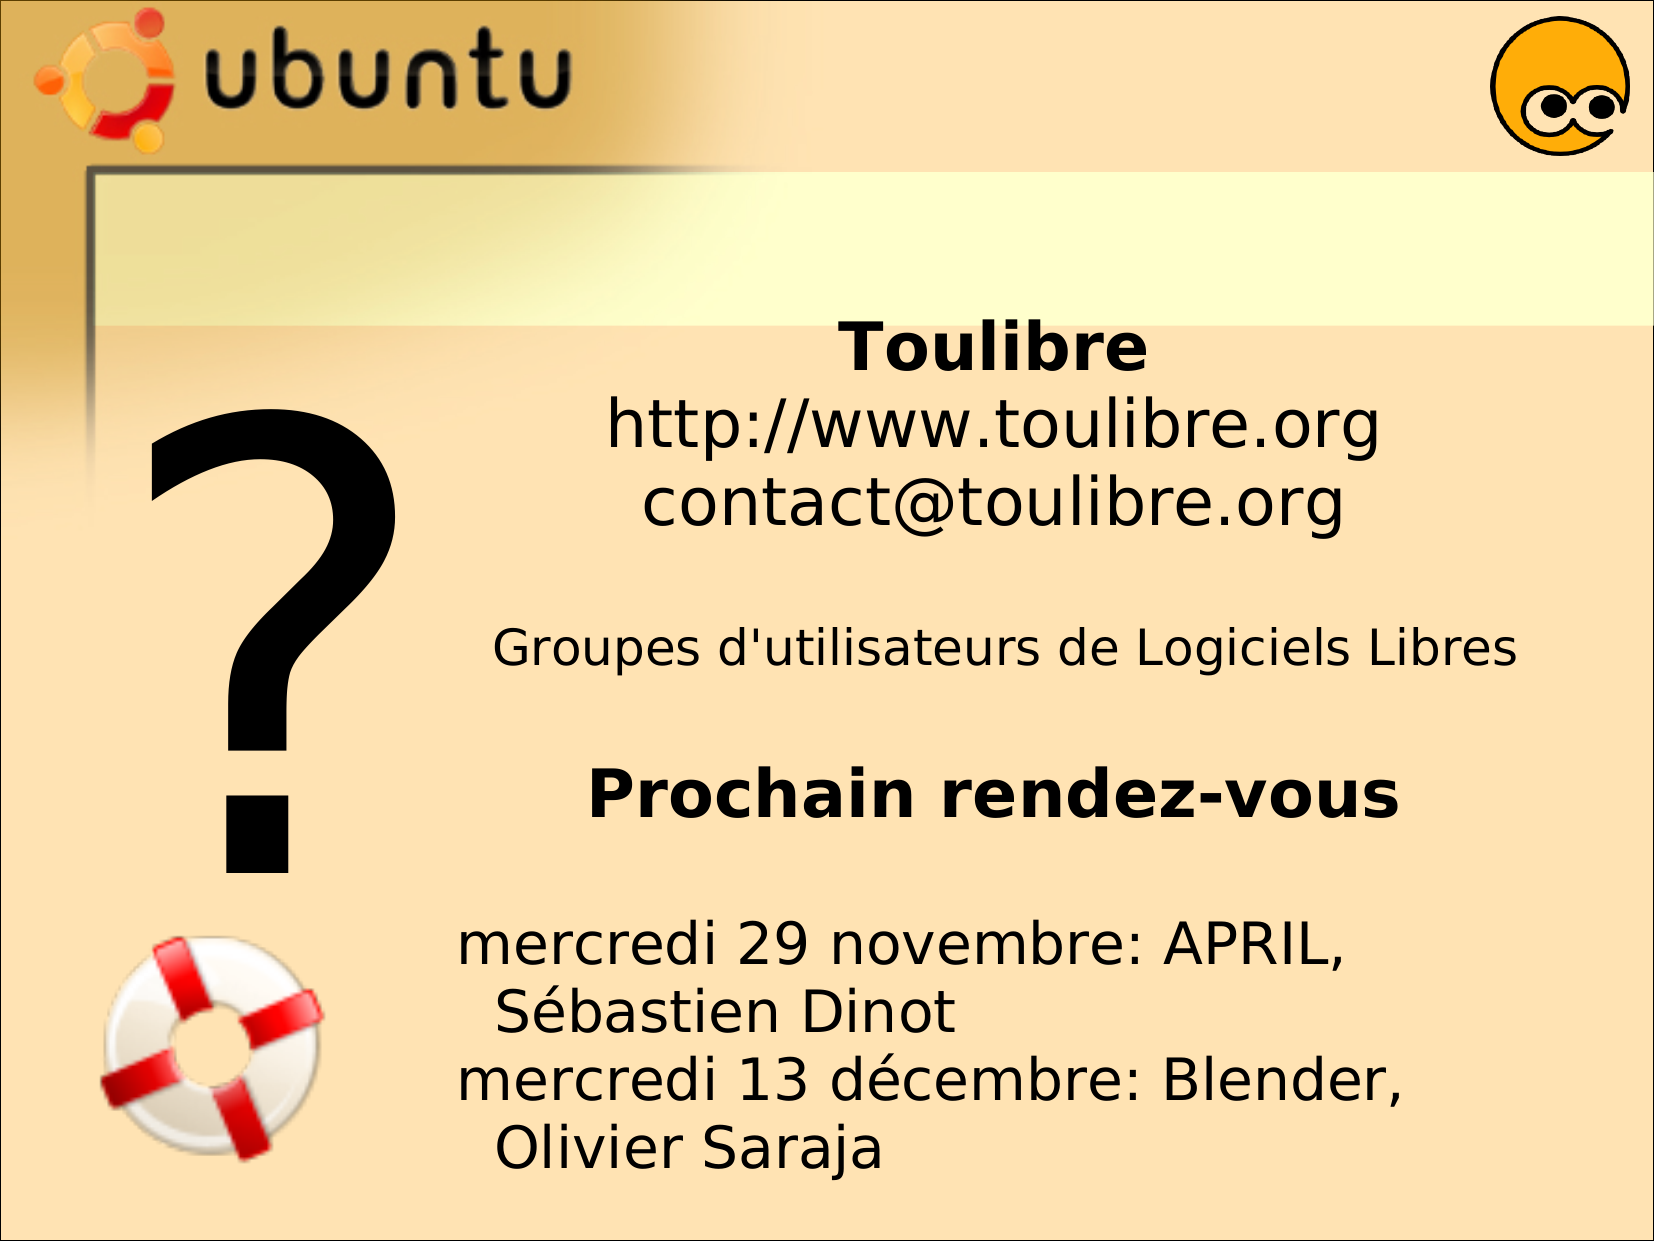

# ?
Toulibre
http://www.toulibre.org
contact@toulibre.org
Groupes d'utilisateurs de Logiciels Libres
Prochain rendez-vous
mercredi 29 novembre: APRIL, Sébastien Dinot
mercredi 13 décembre: Blender, Olivier Saraja